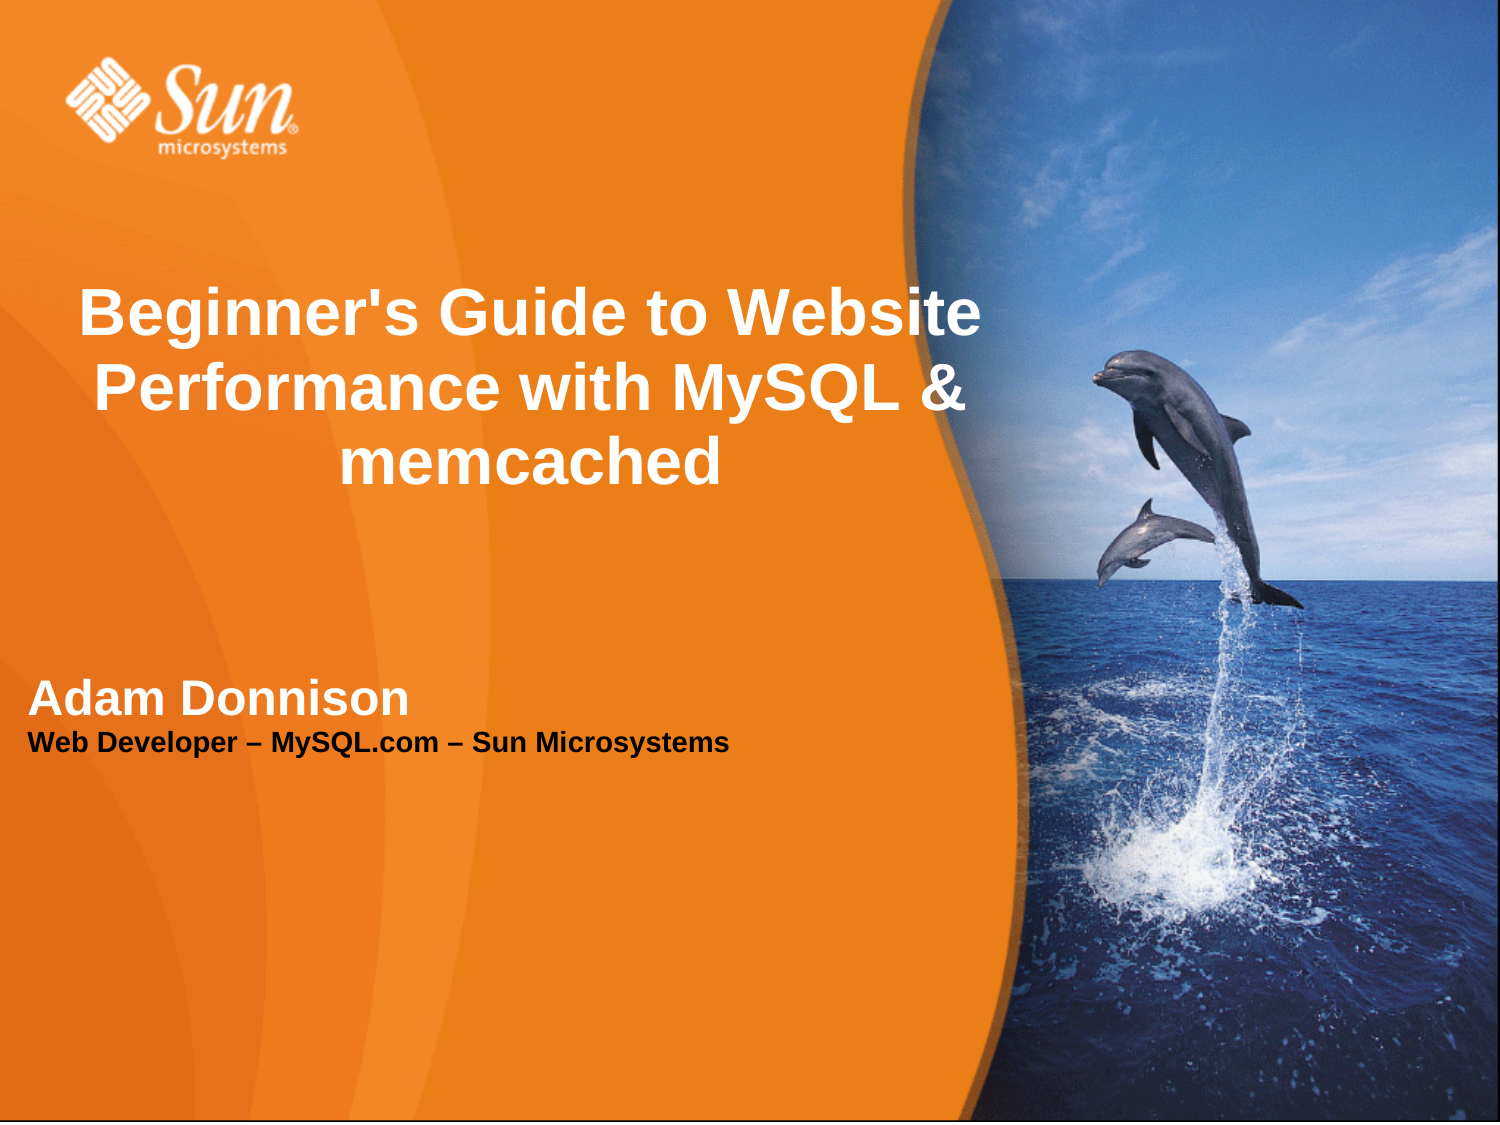

Beginner's Guide to Website Performance with MySQL & memcached
Adam Donnison
Web Developer – MySQL.com – Sun Microsystems